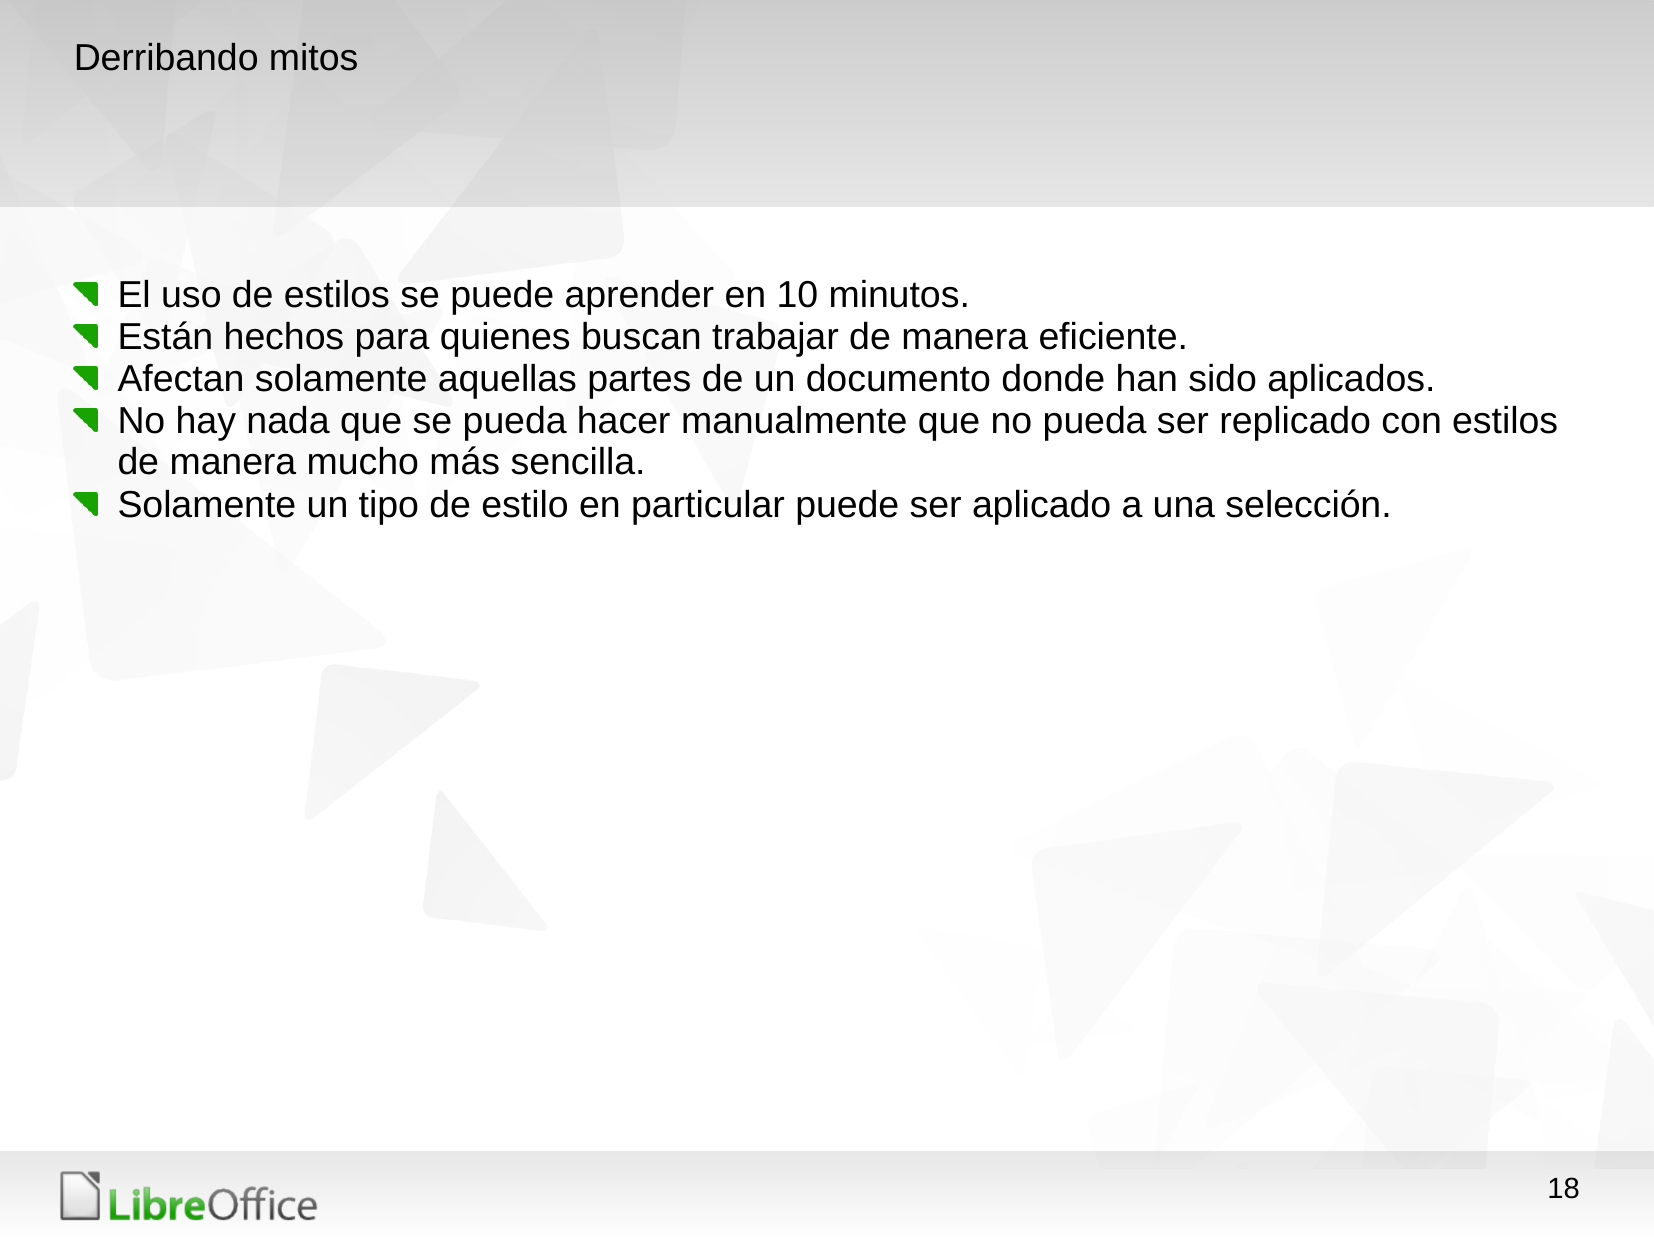

Derribando mitos
El uso de estilos se puede aprender en 10 minutos.
Están hechos para quienes buscan trabajar de manera eficiente.
Afectan solamente aquellas partes de un documento donde han sido aplicados.
No hay nada que se pueda hacer manualmente que no pueda ser replicado con estilos de manera mucho más sencilla.
Solamente un tipo de estilo en particular puede ser aplicado a una selección.
18